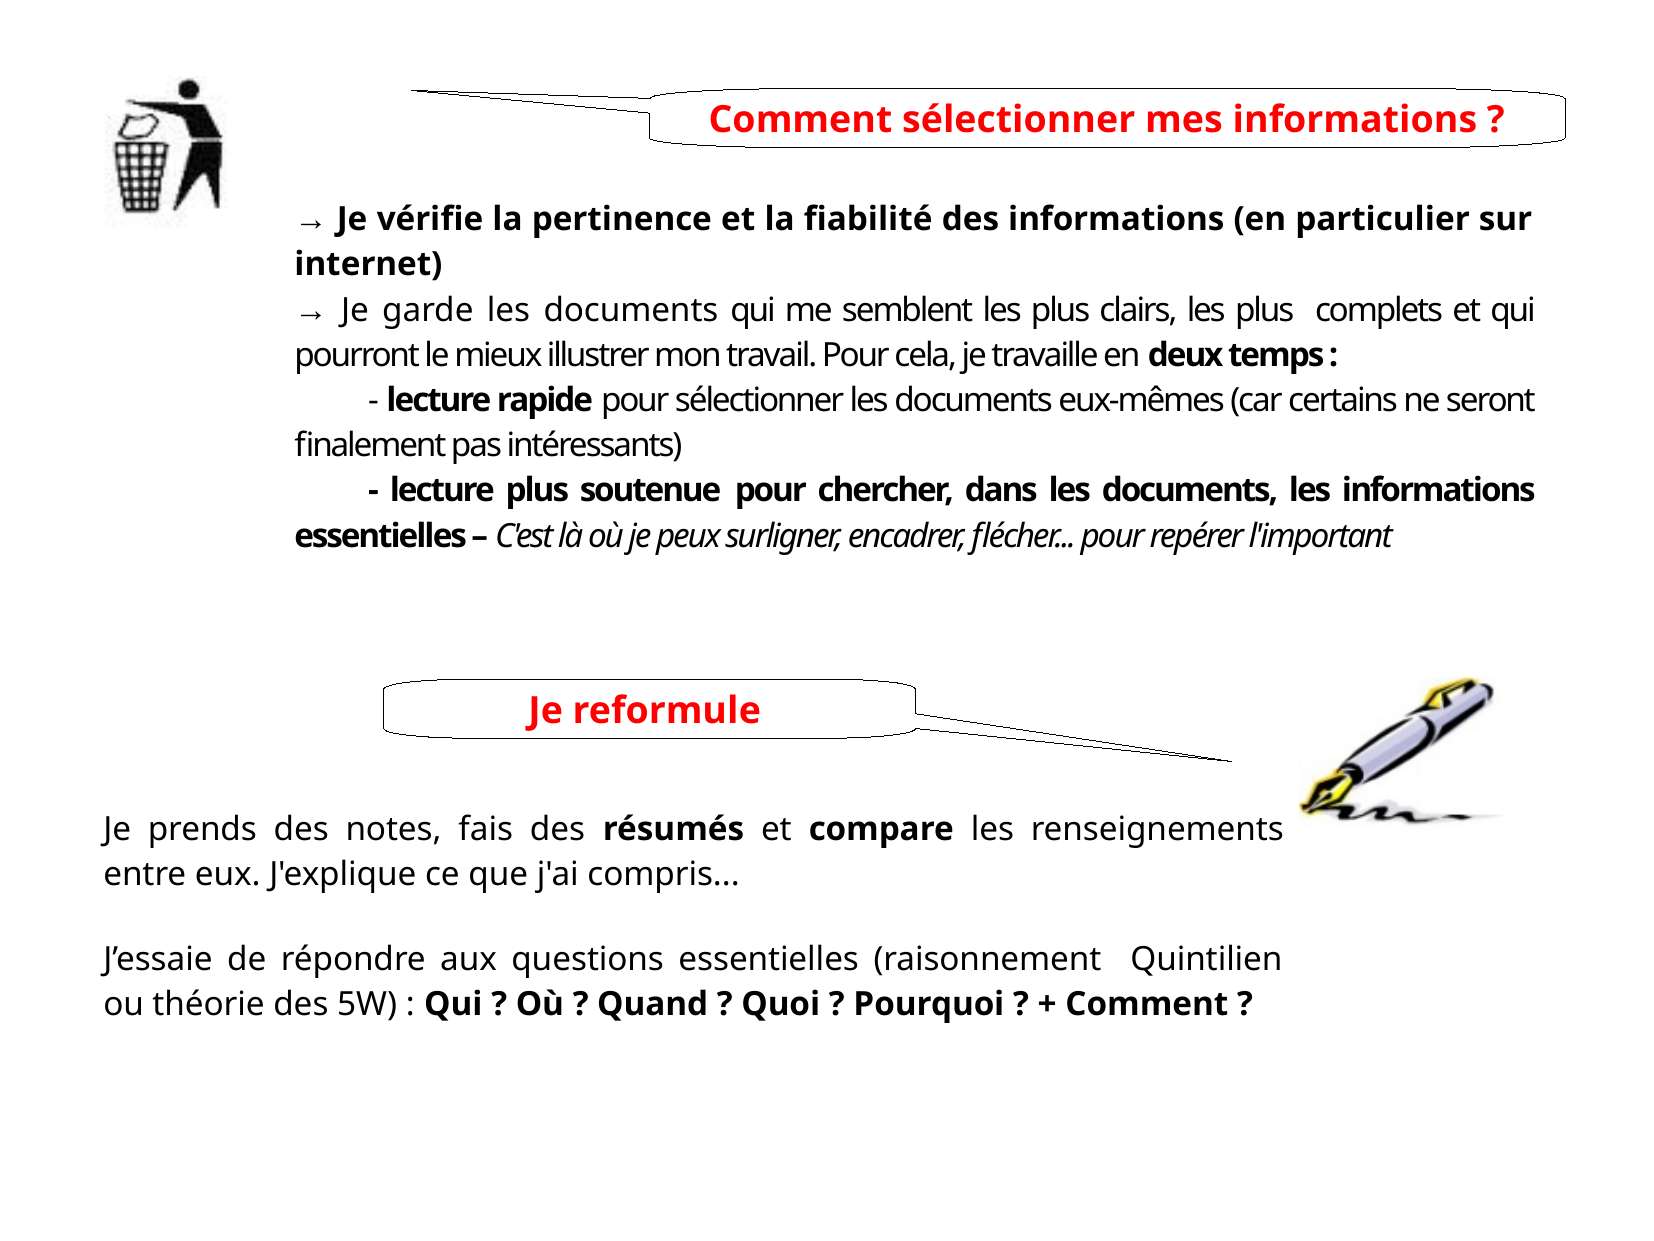

Comment sélectionner mes informations ?
→ Je vérifie la pertinence et la fiabilité des informations (en particulier sur internet)
→ Je garde les documents qui me semblent les plus clairs, les plus complets et qui pourront le mieux illustrer mon travail. Pour cela, je travaille en deux temps :
- lecture rapide pour sélectionner les documents eux-mêmes (car certains ne seront finalement pas intéressants)
	- lecture plus soutenue pour chercher, dans les documents, les informations essentielles – C'est là où je peux surligner, encadrer, flécher... pour repérer l'important
Je reformule
Je prends des notes, fais des résumés et compare les renseignements entre eux. J'explique ce que j'ai compris...
J’essaie de répondre aux questions essentielles (raisonnement Quintilien ou théorie des 5W) : Qui ? Où ? Quand ? Quoi ? Pourquoi ? + Comment ?